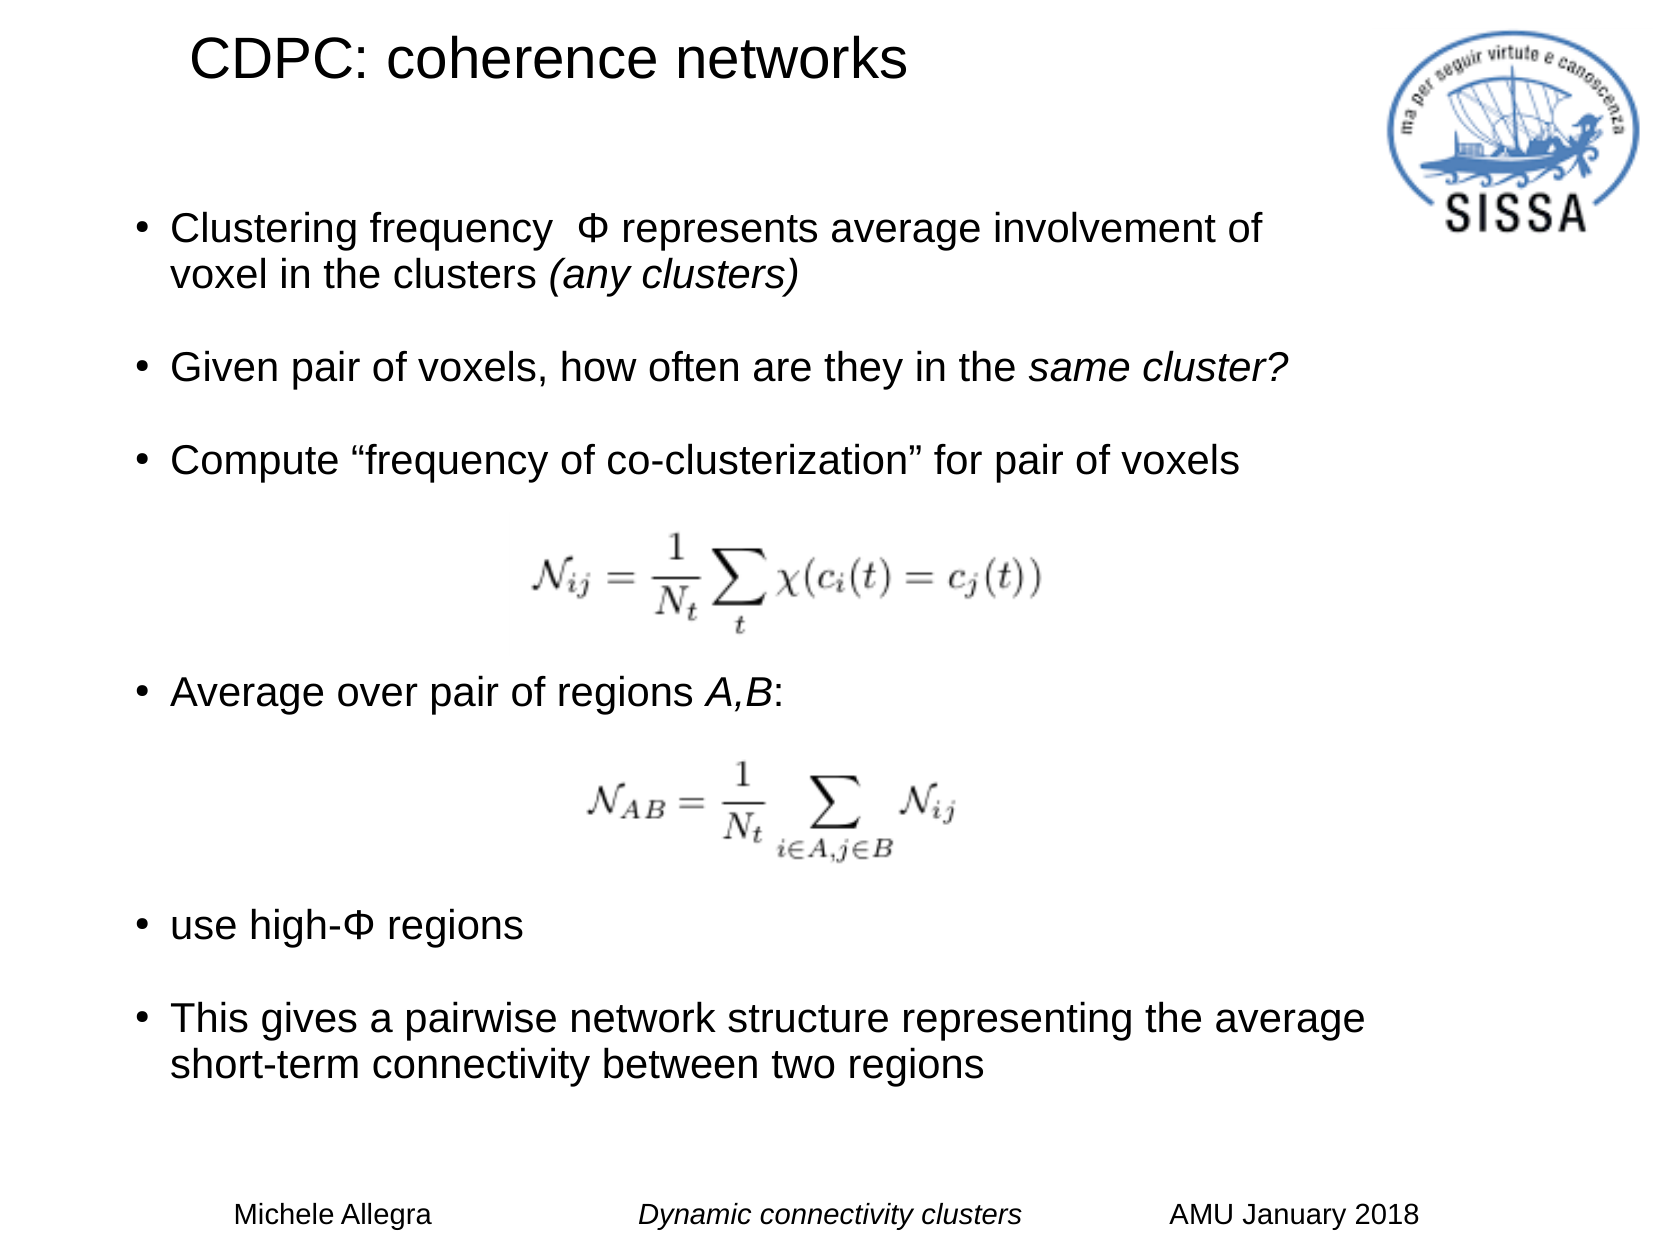

CDPC: coherence networks
Clustering frequency Φ represents average involvement of voxel in the clusters (any clusters)
Given pair of voxels, how often are they in the same cluster?
Compute “frequency of co-clusterization” for pair of voxels
Average over pair of regions A,B:
use high-Φ regions
This gives a pairwise network structure representing the average short-term connectivity between two regions
# Michele Allegra Dynamic connectivity clusters AMU January 2018